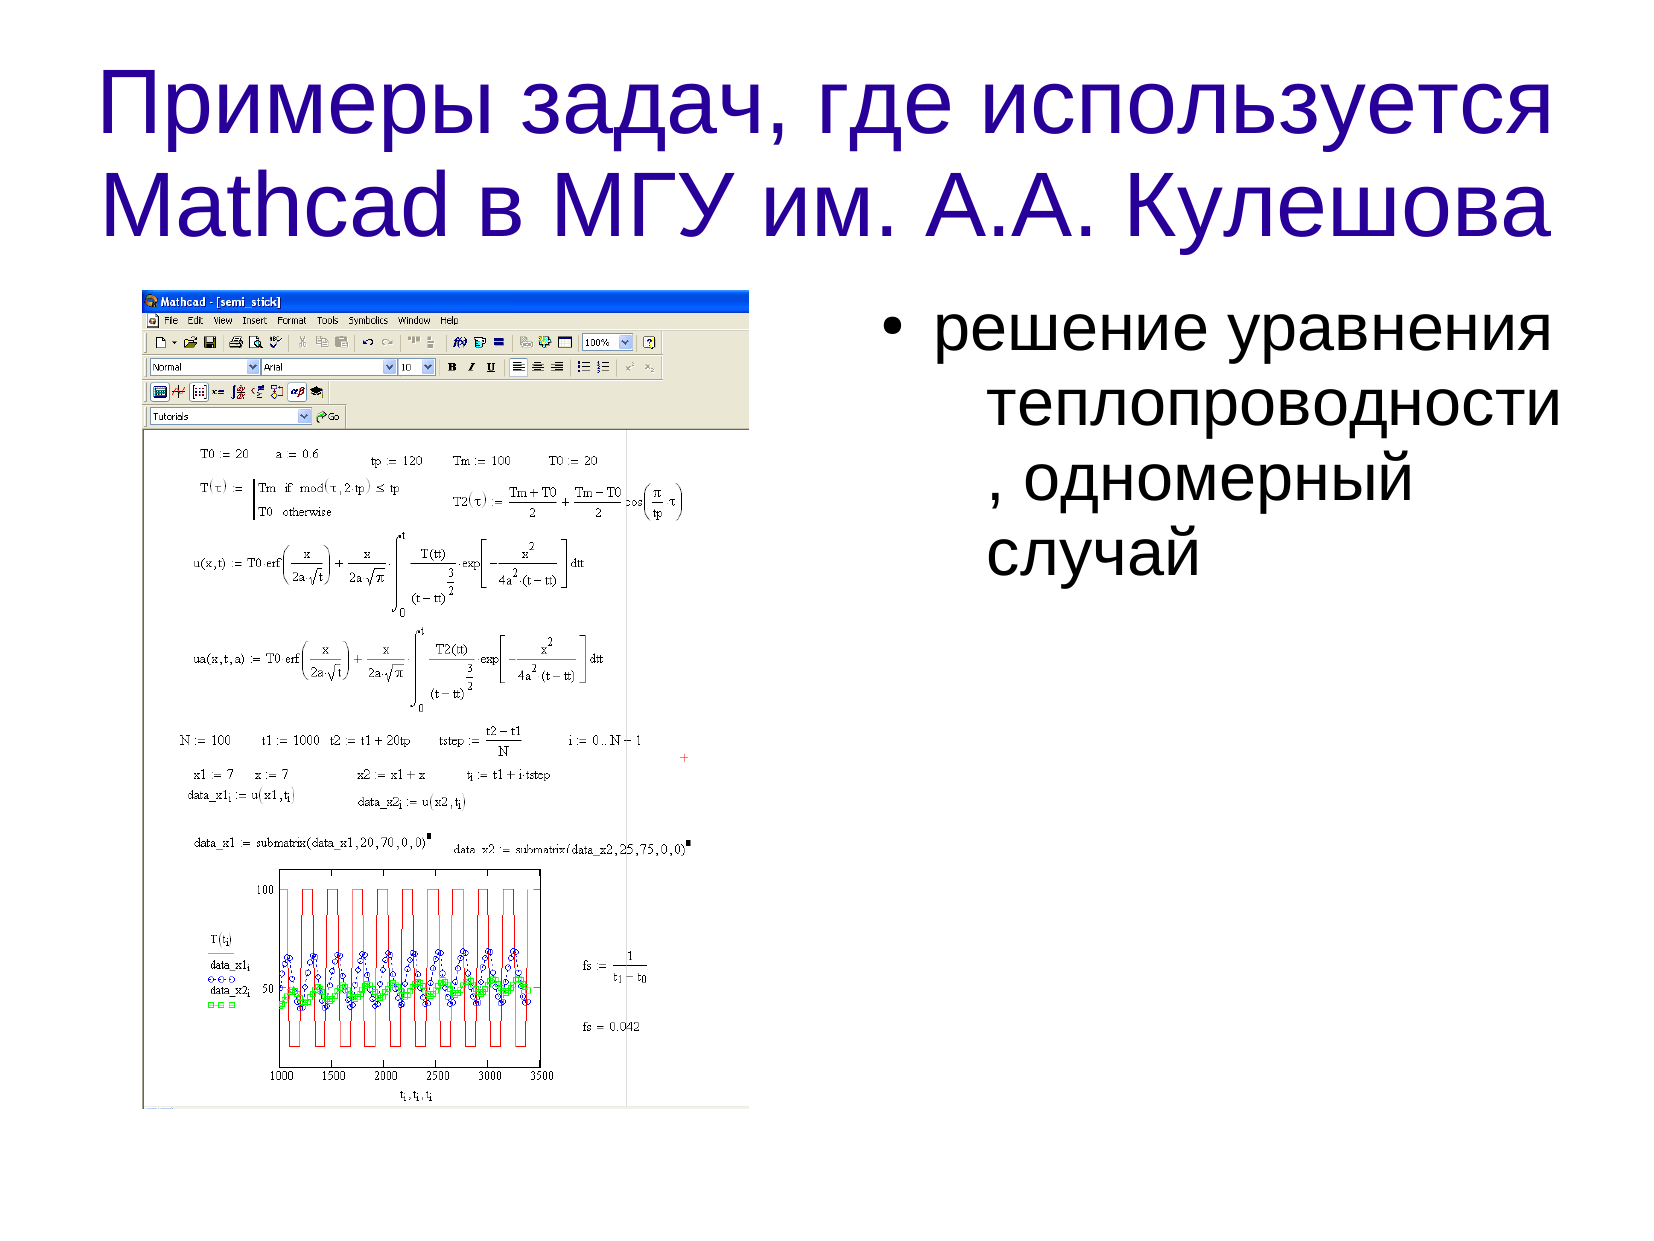

# Примеры задач, где используется Mathcad в МГУ им. А.А. Кулешова
решение уравнения теплопроводности, одномерный случай